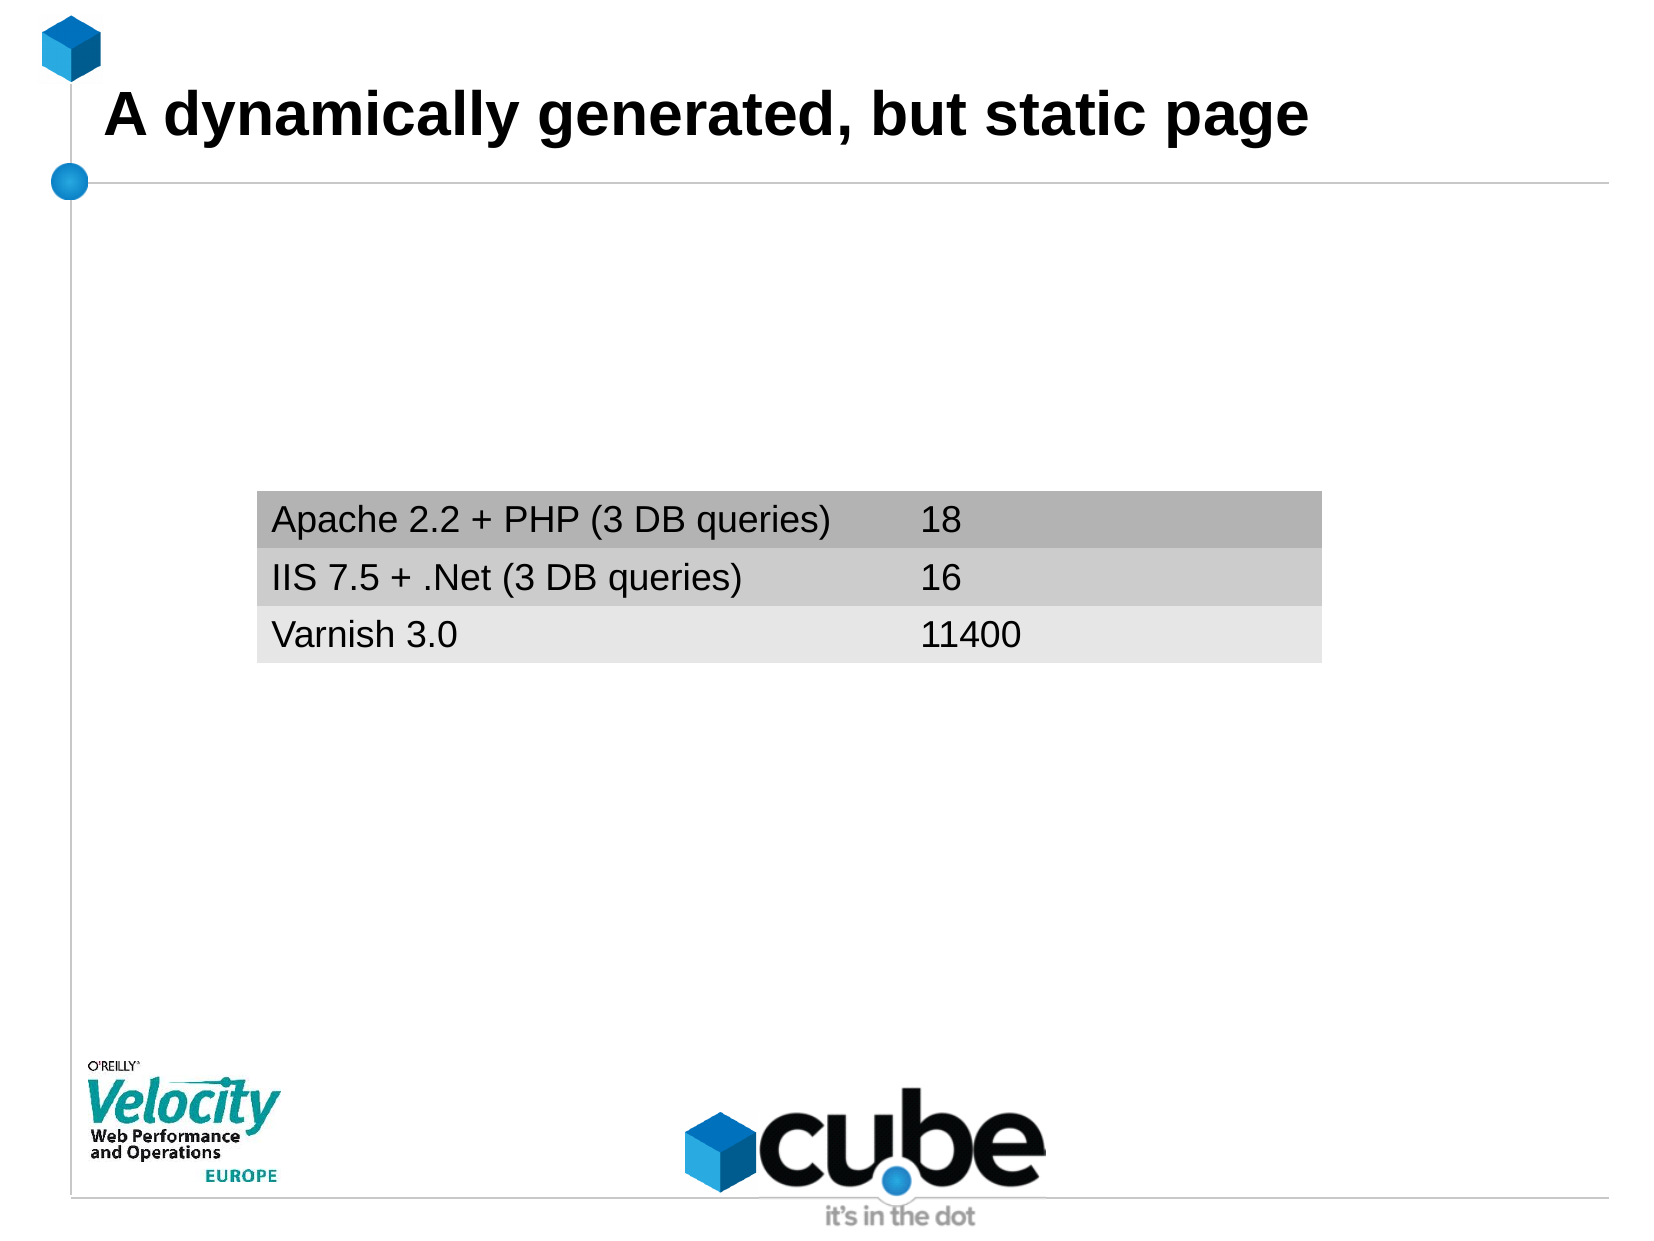

# A dynamically generated, but static page
| Apache 2.2 + PHP (3 DB queries) | 18 |
| --- | --- |
| IIS 7.5 + .Net (3 DB queries) | 16 |
| Varnish 3.0 | 11400 |